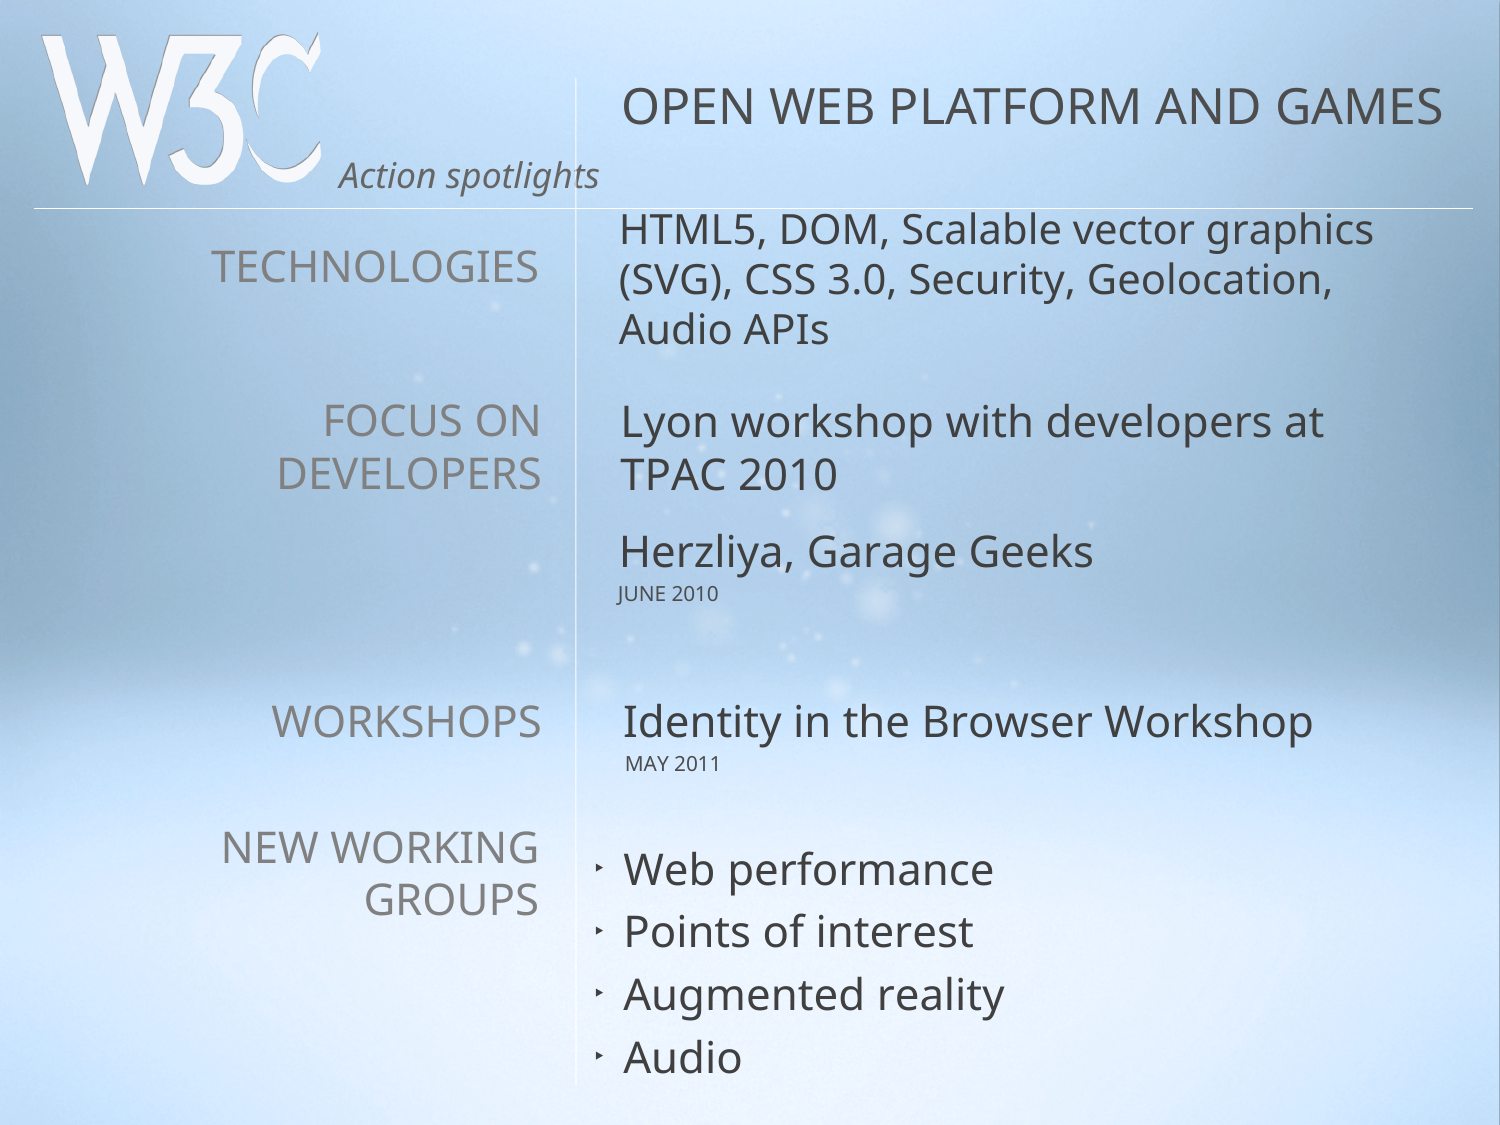

# OPEN WEB PLATFORM AND GAMES
Action spotlights
TECHNOLOGIES
HTML5, DOM, Scalable vector graphics (SVG), CSS 3.0, Security, Geolocation, Audio APIs
FOCUS ON DEVELOPERS
Lyon workshop with developers at TPAC 2010
Herzliya, Garage Geeks
JUNE 2010
WORKSHOPS
Identity in the Browser Workshop
MAY 2011
NEW WORKING GROUPS
Web performance
Points of interest
Augmented reality
Audio